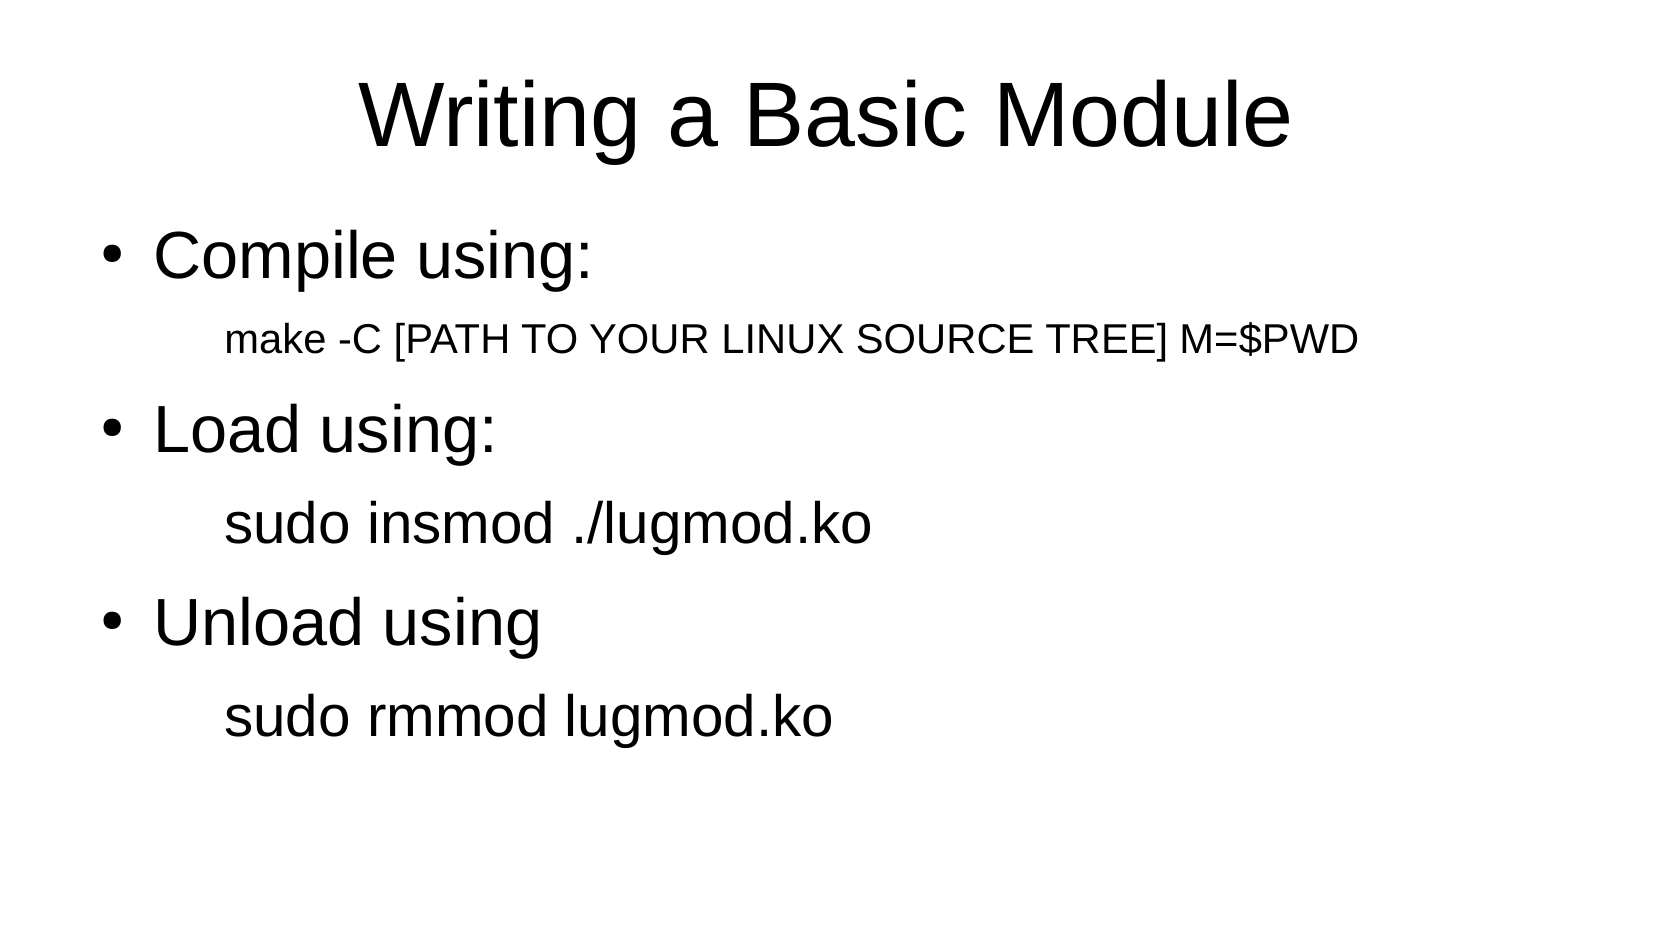

# Writing a Basic Module
Compile using:
make -C [PATH TO YOUR LINUX SOURCE TREE] M=$PWD
Load using:
sudo insmod ./lugmod.ko
Unload using
sudo rmmod lugmod.ko